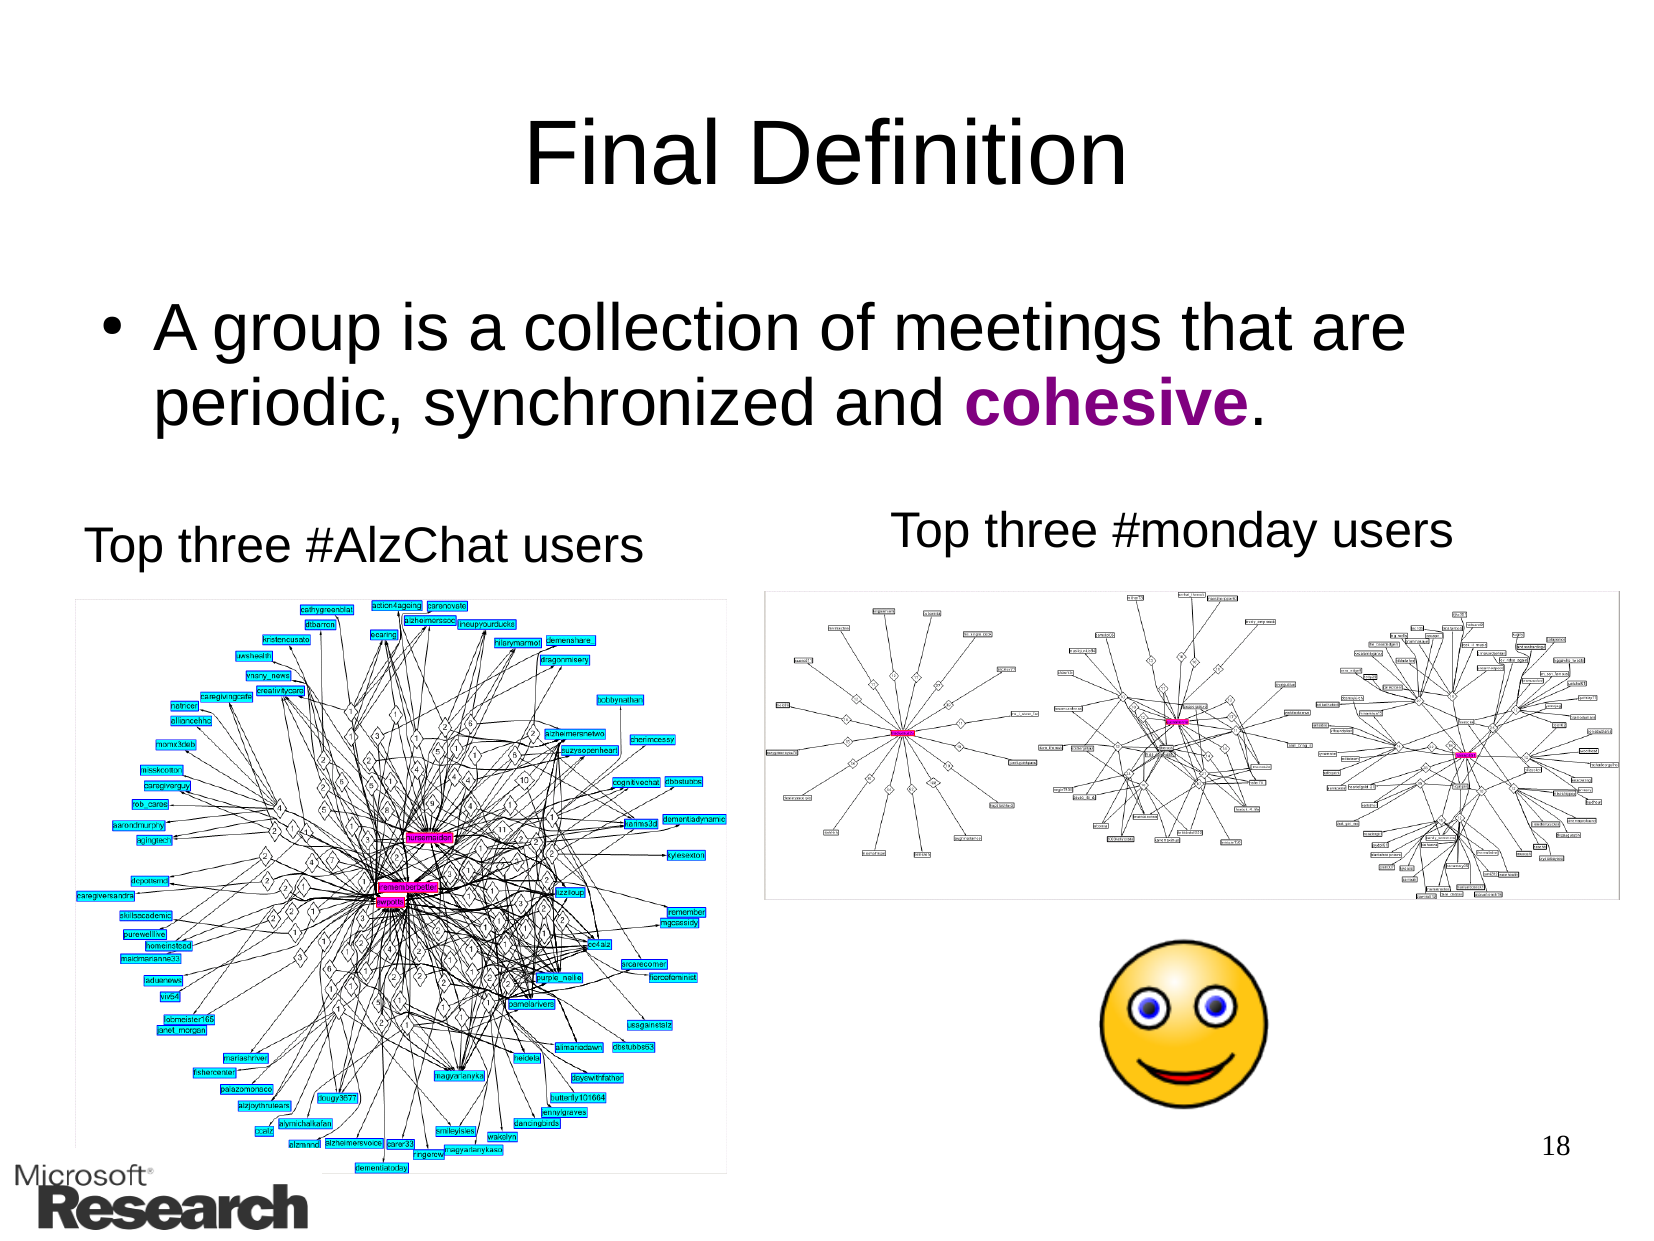

# Final Definition
A group is a collection of meetings that are periodic, synchronized and cohesive.
Top three #monday users
Top three #AlzChat users
18